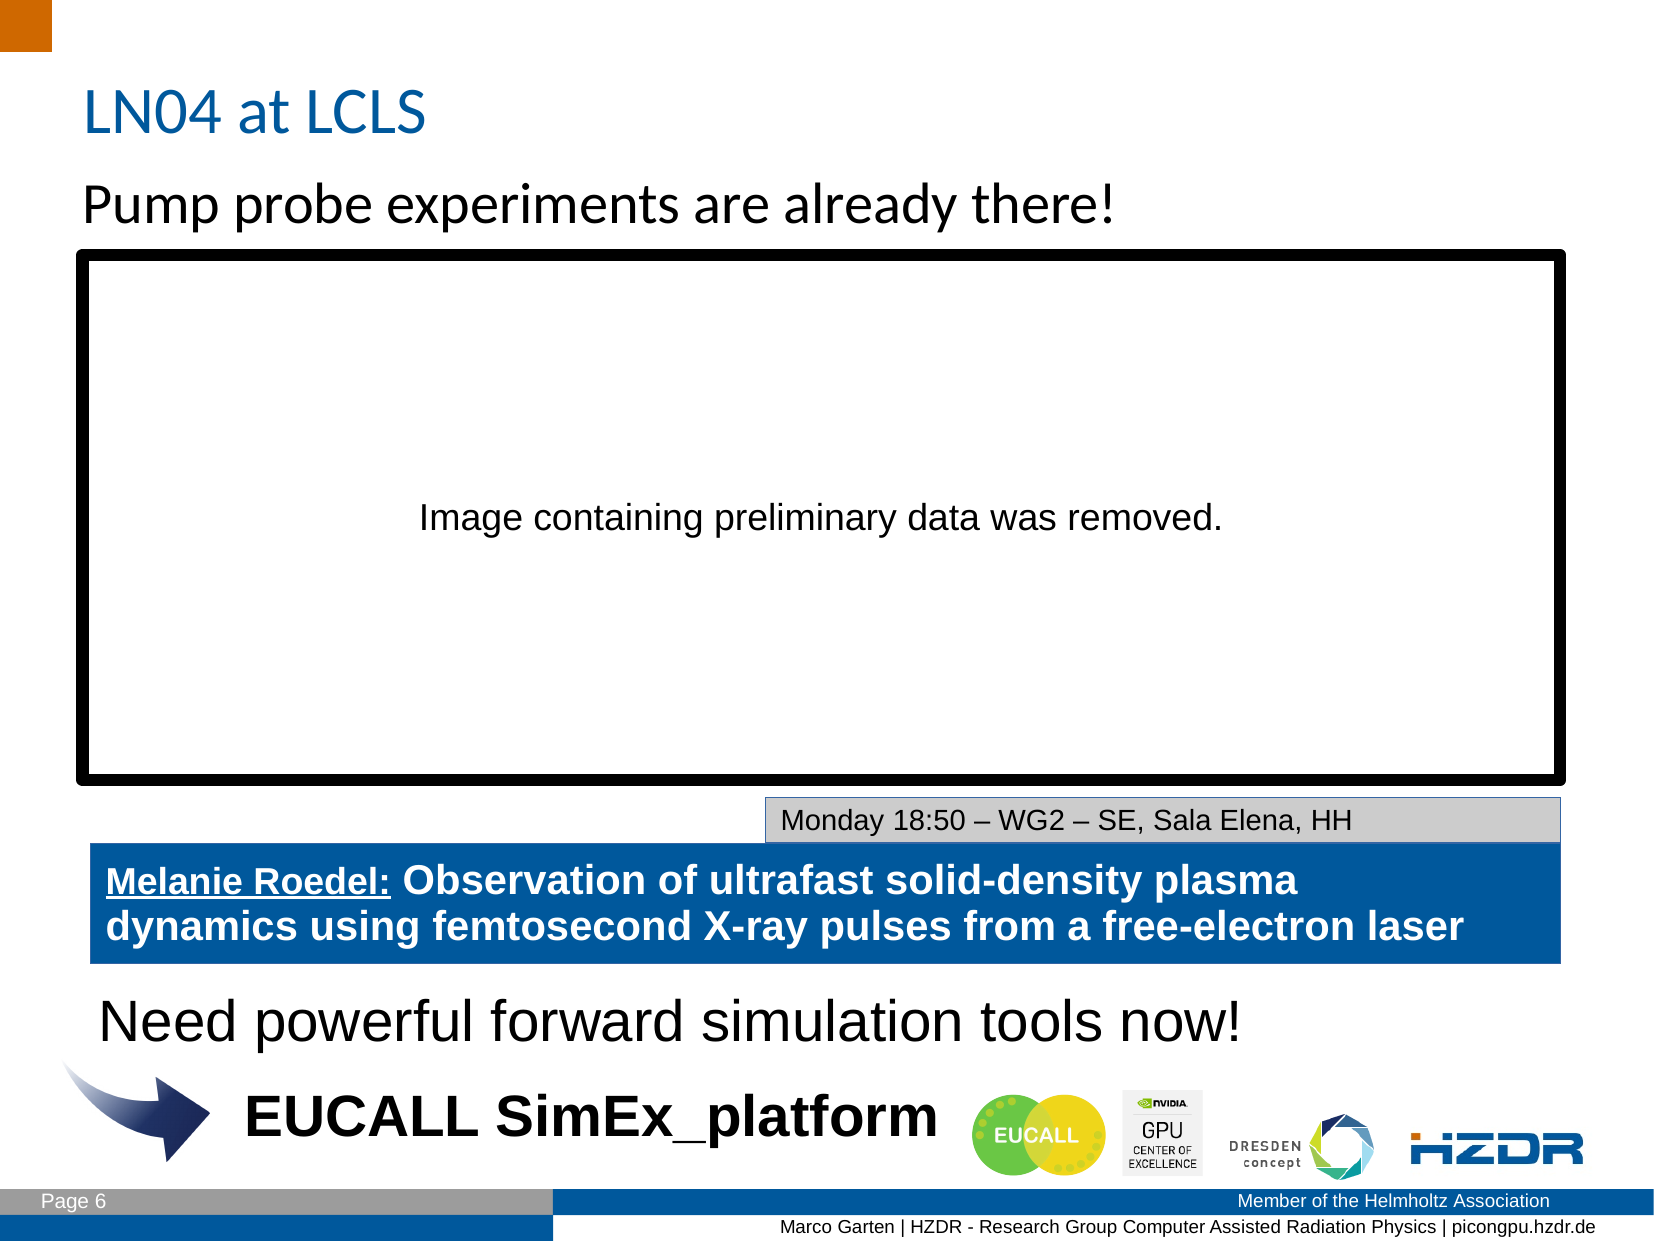

# LN04 at LCLS
Pump probe experiments are already there!
Image containing preliminary data was removed.
Monday 18:50 – WG2 – SE, Sala Elena, HH
Melanie Roedel: Observation of ultrafast solid-density plasma
dynamics using femtosecond X-ray pulses from a free-electron laser
Need powerful forward simulation tools now!
 EUCALL SimEx_platform